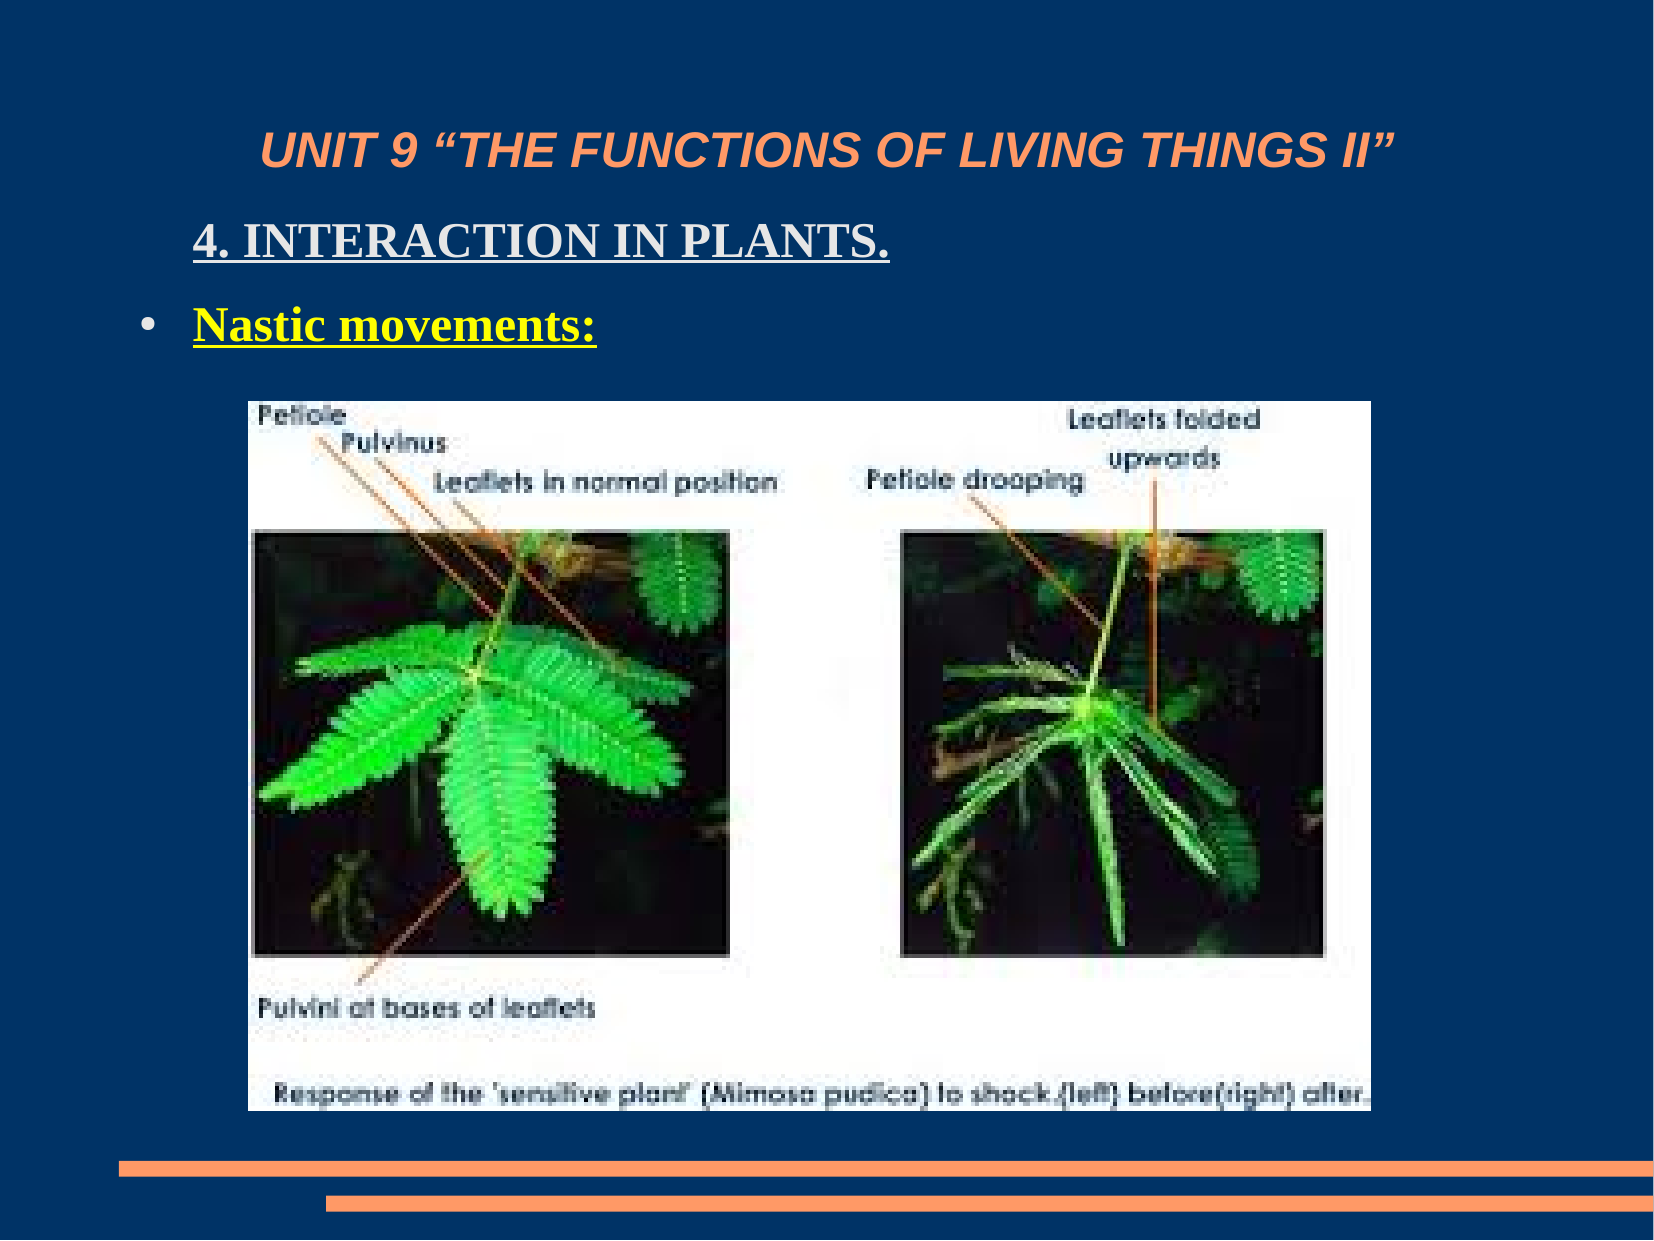

# UNIT 9 “THE FUNCTIONS OF LIVING THINGS II”
4. INTERACTION IN PLANTS.
Nastic movements: